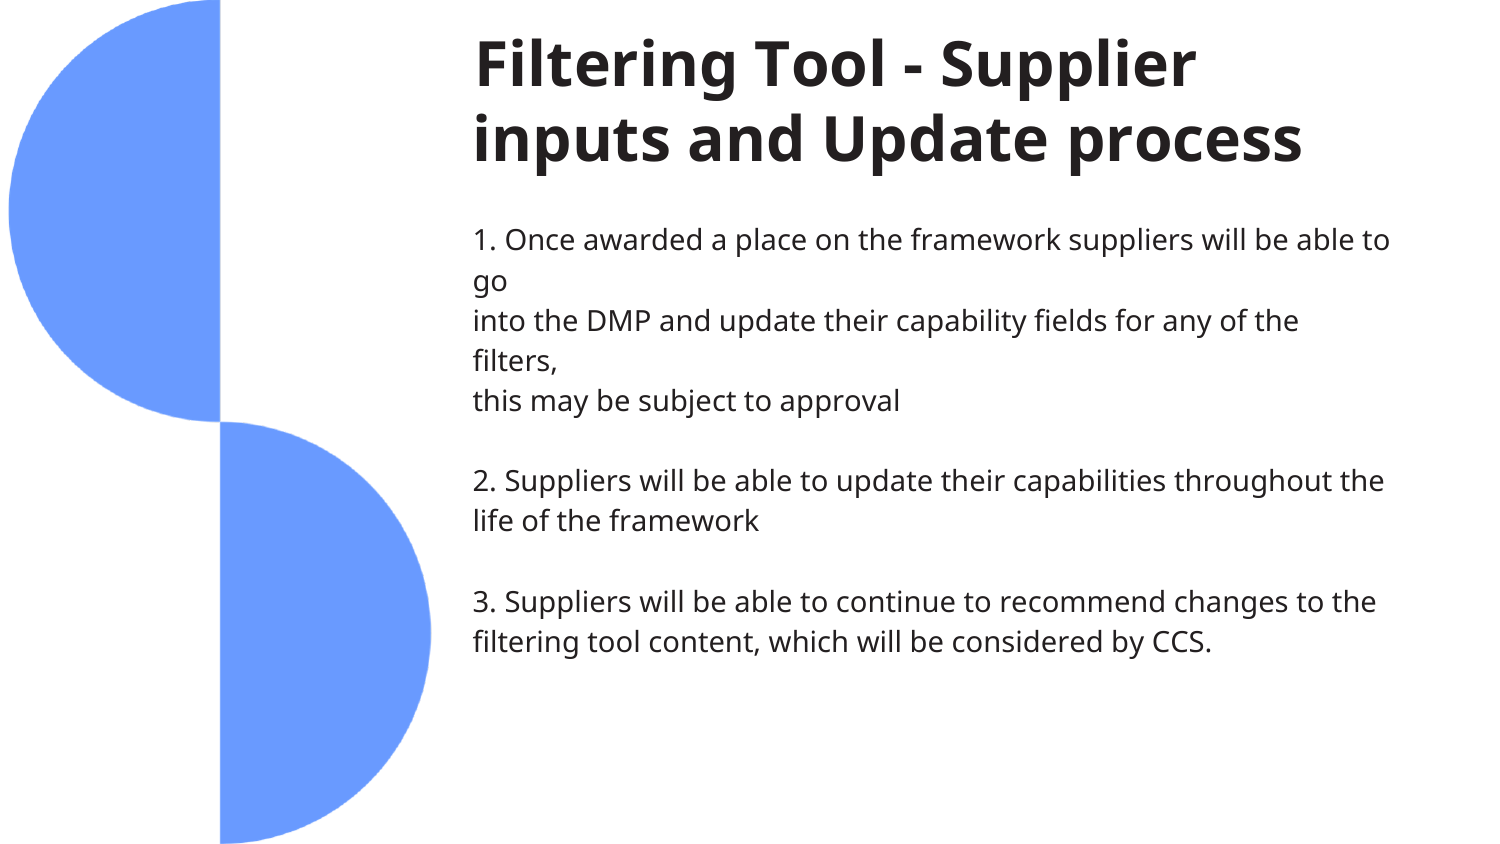

# Filtering Tool - Supplier inputs and Update process
1. Once awarded a place on the framework suppliers will be able to go
into the DMP and update their capability fields for any of the filters,
this may be subject to approval
2. Suppliers will be able to update their capabilities throughout the life of the framework
3. Suppliers will be able to continue to recommend changes to the
filtering tool content, which will be considered by CCS.